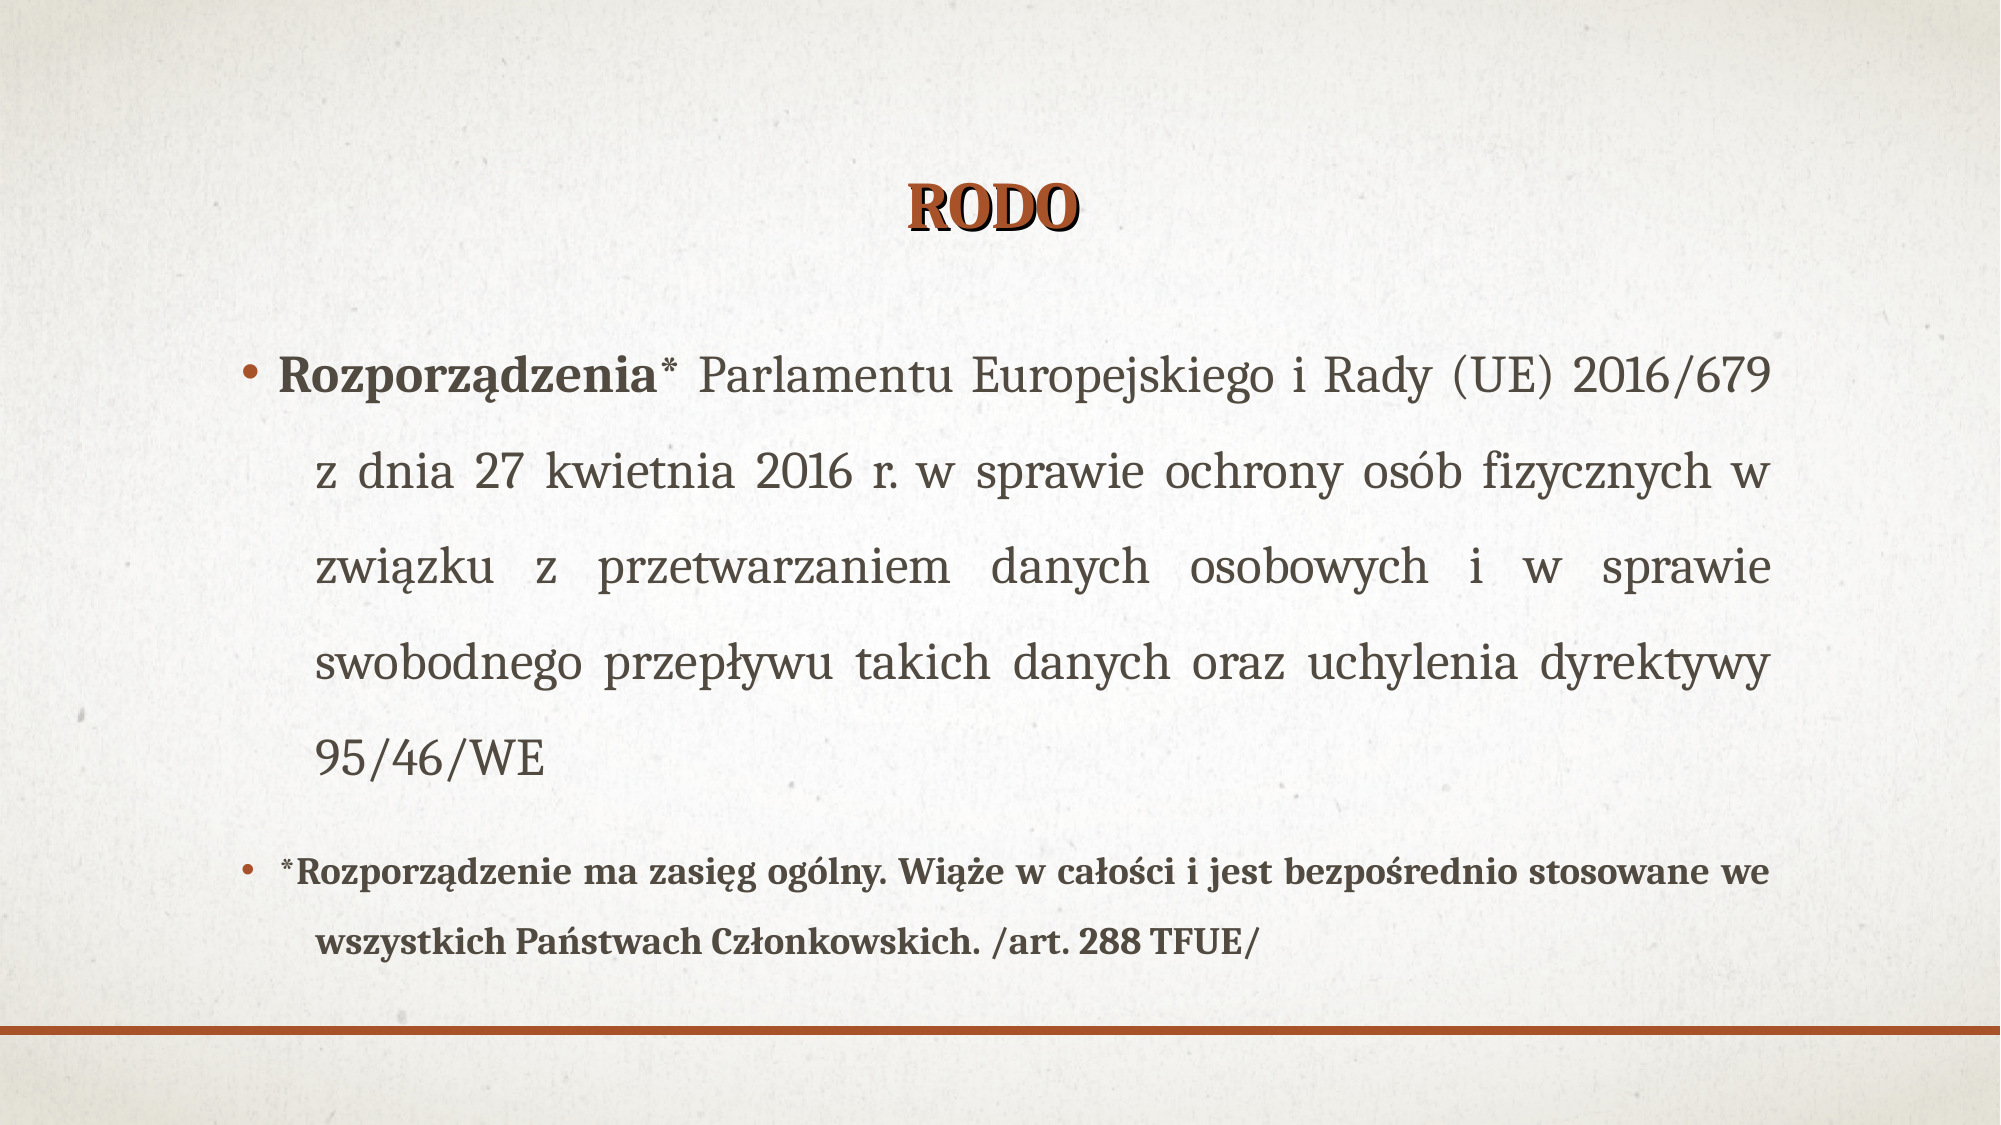

# RODO
Rozporządzenia* Parlamentu Europejskiego i Rady (UE) 2016/679 z dnia 27 kwietnia 2016 r. w sprawie ochrony osób fizycznych w związku z przetwarzaniem danych osobowych i w sprawie swobodnego przepływu takich danych oraz uchylenia dyrektywy 95/46/WE
*Rozporządzenie ma zasięg ogólny. Wiąże w całości i jest bezpośrednio stosowane we wszystkich Państwach Członkowskich. /art. 288 TFUE/